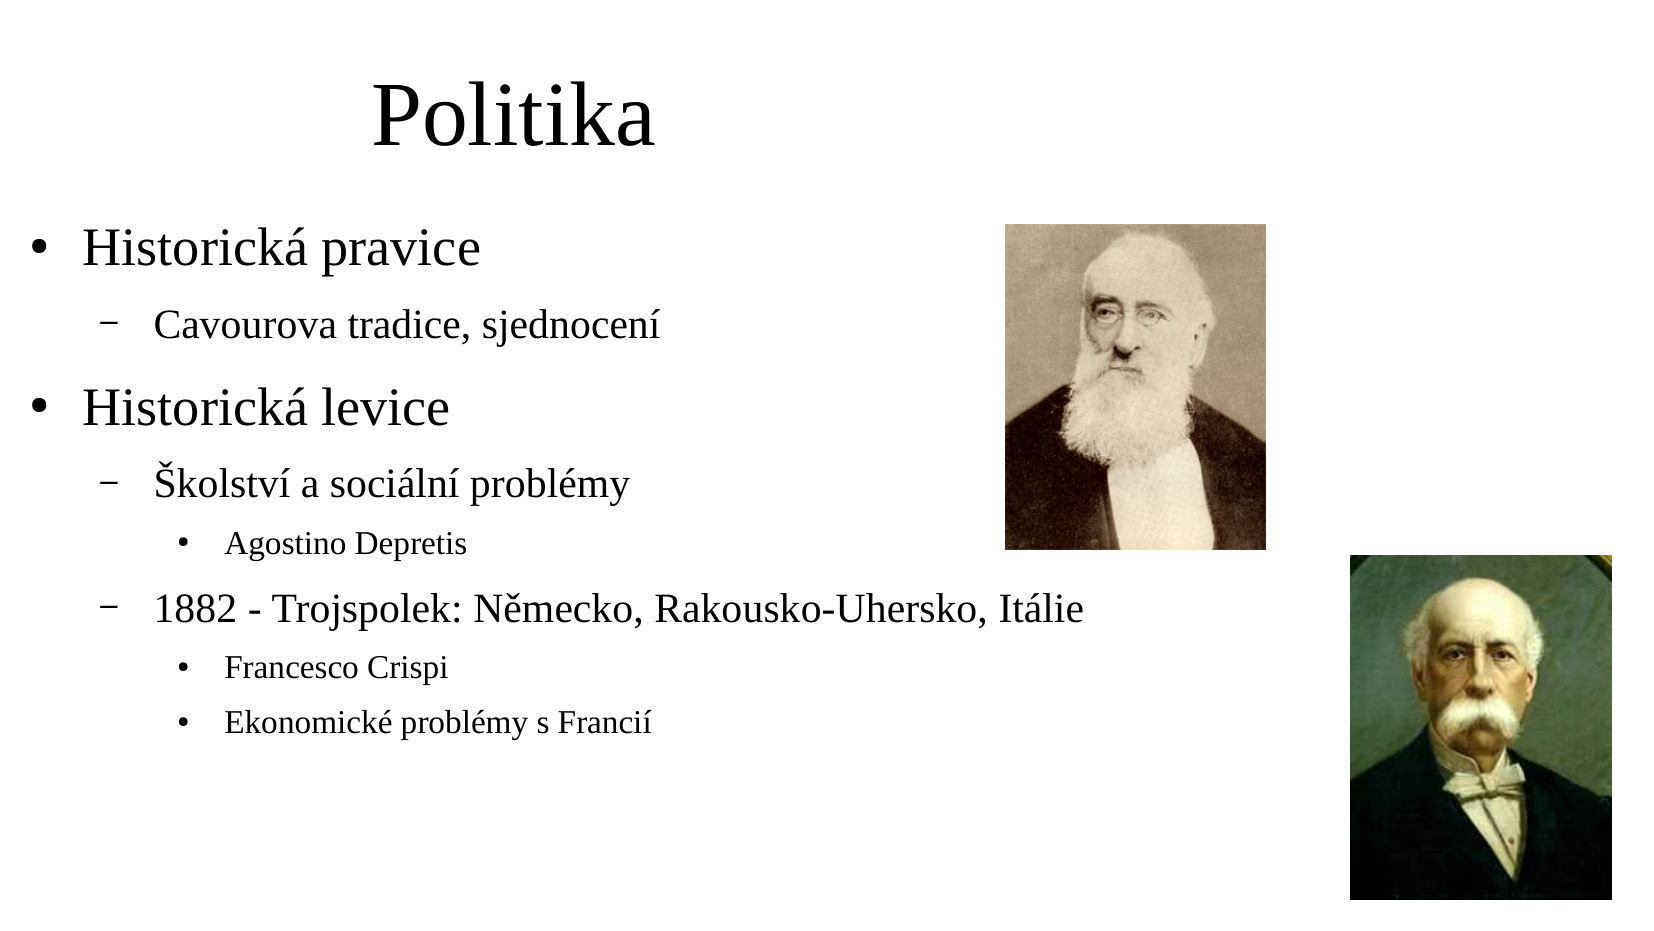

# Politika
Historická pravice
Cavourova tradice, sjednocení
Historická levice
Školství a sociální problémy
Agostino Depretis
1882 - Trojspolek: Německo, Rakousko-Uhersko, Itálie
Francesco Crispi
Ekonomické problémy s Francií